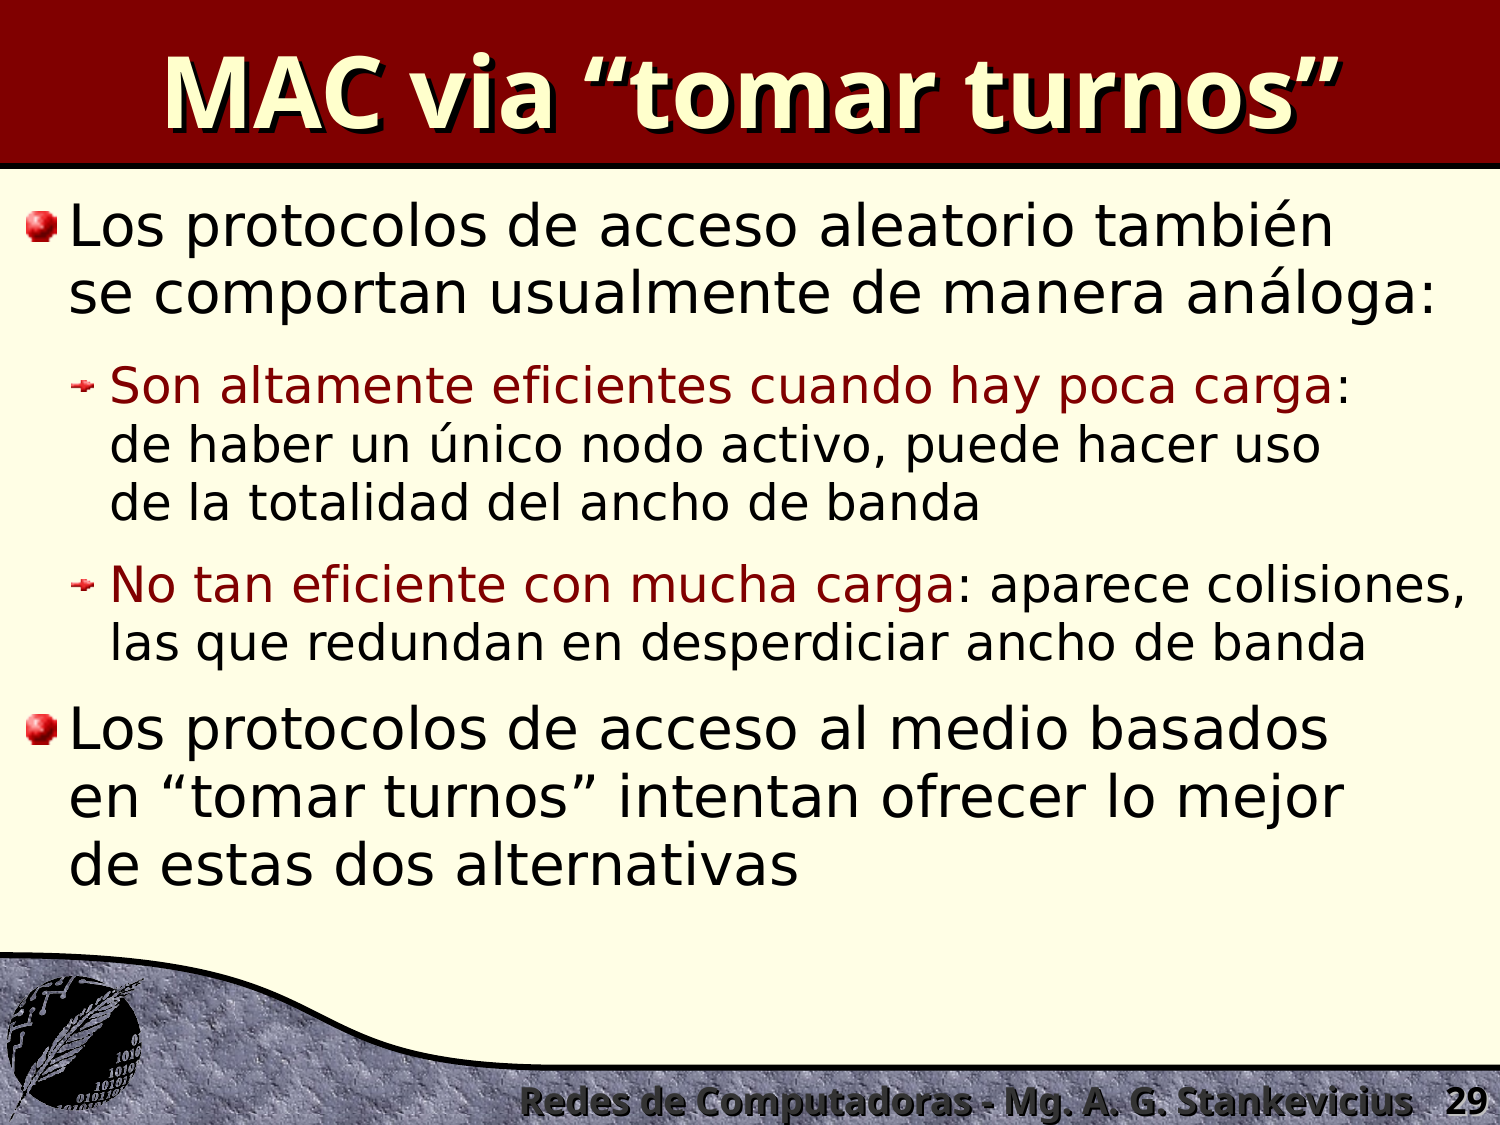

# MAC via “tomar turnos”
Los protocolos de acceso aleatorio también
se comportan usualmente de manera análoga:
Son altamente eficientes cuando hay poca carga:
de haber un único nodo activo, puede hacer uso
de la totalidad del ancho de banda
No tan eficiente con mucha carga: aparece colisiones, las que redundan en desperdiciar ancho de banda
Los protocolos de acceso al medio basados
en “tomar turnos” intentan ofrecer lo mejor
de estas dos alternativas
29